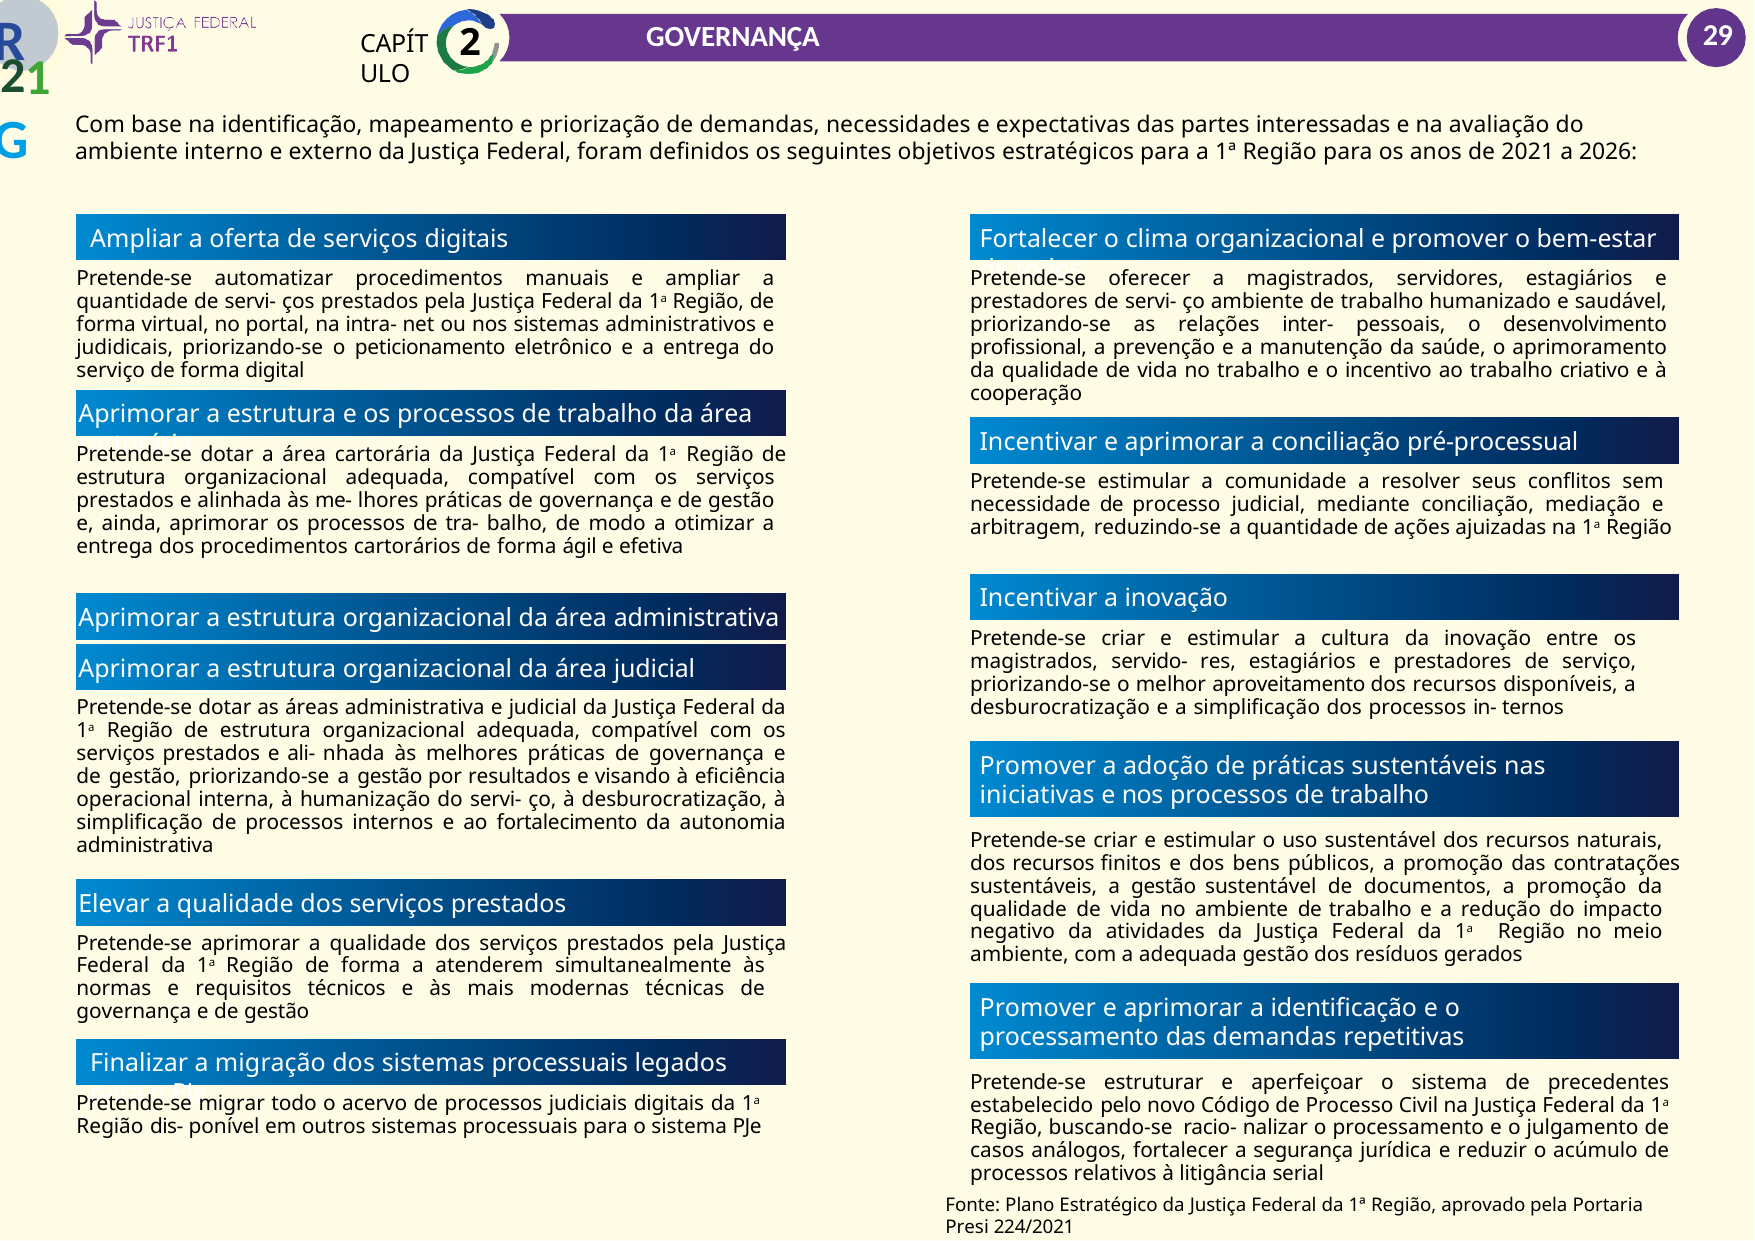

RG
29
21
GOVERNANÇA
2
CAPÍTULO
Com base na identificação, mapeamento e priorização de demandas, necessidades e expectativas das partes interessadas e na avaliação do ambiente interno e externo da Justiça Federal, foram definidos os seguintes objetivos estratégicos para a 1ª Região para os anos de 2021 a 2026:
Ampliar a oferta de serviços digitais
Fortalecer o clima organizacional e promover o bem-estar de todos
Pretende-se automatizar procedimentos manuais e ampliar a quantidade de servi- ços prestados pela Justiça Federal da 1a Região, de forma virtual, no portal, na intra- net ou nos sistemas administrativos e judidicais, priorizando-se o peticionamento eletrônico e a entrega do serviço de forma digital
Pretende-se oferecer a magistrados, servidores, estagiários e prestadores de servi- ço ambiente de trabalho humanizado e saudável, priorizando-se as relações inter- pessoais, o desenvolvimento profissional, a prevenção e a manutenção da saúde, o aprimoramento da qualidade de vida no trabalho e o incentivo ao trabalho criativo e à cooperação
Aprimorar a estrutura e os processos de trabalho da área cartorária
Incentivar e aprimorar a conciliação pré-processual
Pretende-se dotar a área cartorária da Justiça Federal da 1a Região de estrutura organizacional adequada, compatível com os serviços prestados e alinhada às me- lhores práticas de governança e de gestão e, ainda, aprimorar os processos de tra- balho, de modo a otimizar a entrega dos procedimentos cartorários de forma ágil e efetiva
Pretende-se estimular a comunidade a resolver seus conflitos sem necessidade de processo judicial, mediante conciliação, mediação e arbitragem, reduzindo-se a quantidade de ações ajuizadas na 1a Região
Incentivar a inovação
Aprimorar a estrutura organizacional da área administrativa
Pretende-se criar e estimular a cultura da inovação entre os magistrados, servido- res, estagiários e prestadores de serviço, priorizando-se o melhor aproveitamento dos recursos disponíveis, a desburocratização e a simplificação dos processos in- ternos
Aprimorar a estrutura organizacional da área judicial
Pretende-se dotar as áreas administrativa e judicial da Justiça Federal da 1a Região de estrutura organizacional adequada, compatível com os serviços prestados e ali- nhada às melhores práticas de governança e de gestão, priorizando-se a gestão por resultados e visando à eficiência operacional interna, à humanização do servi- ço, à desburocratização, à simplificação de processos internos e ao fortalecimento da autonomia administrativa
Promover a adoção de práticas sustentáveis nas iniciativas e nos processos de trabalho
Pretende-se criar e estimular o uso sustentável dos recursos naturais, dos recursos finitos e dos bens públicos, a promoção das contratações sustentáveis, a gestão sustentável de documentos, a promoção da qualidade de vida no ambiente de trabalho e a redução do impacto negativo da atividades da Justiça Federal da 1a Região no meio ambiente, com a adequada gestão dos resíduos gerados
Elevar a qualidade dos serviços prestados
Pretende-se aprimorar a qualidade dos serviços prestados pela Justiça Federal da 1a Região de forma a atenderem simultanealmente às normas e requisitos técnicos e às mais modernas técnicas de governança e de gestão
Promover e aprimorar a identificação e o processamento das demandas repetitivas
Finalizar a migração dos sistemas processuais legados para o PJe
Pretende-se estruturar e aperfeiçoar o sistema de precedentes estabelecido pelo novo Código de Processo Civil na Justiça Federal da 1a Região, buscando-se racio- nalizar o processamento e o julgamento de casos análogos, fortalecer a segurança jurídica e reduzir o acúmulo de processos relativos à litigância serial
Pretende-se migrar todo o acervo de processos judiciais digitais da 1a Região dis- ponível em outros sistemas processuais para o sistema PJe
Fonte: Plano Estratégico da Justiça Federal da 1ª Região, aprovado pela Portaria Presi 224/2021